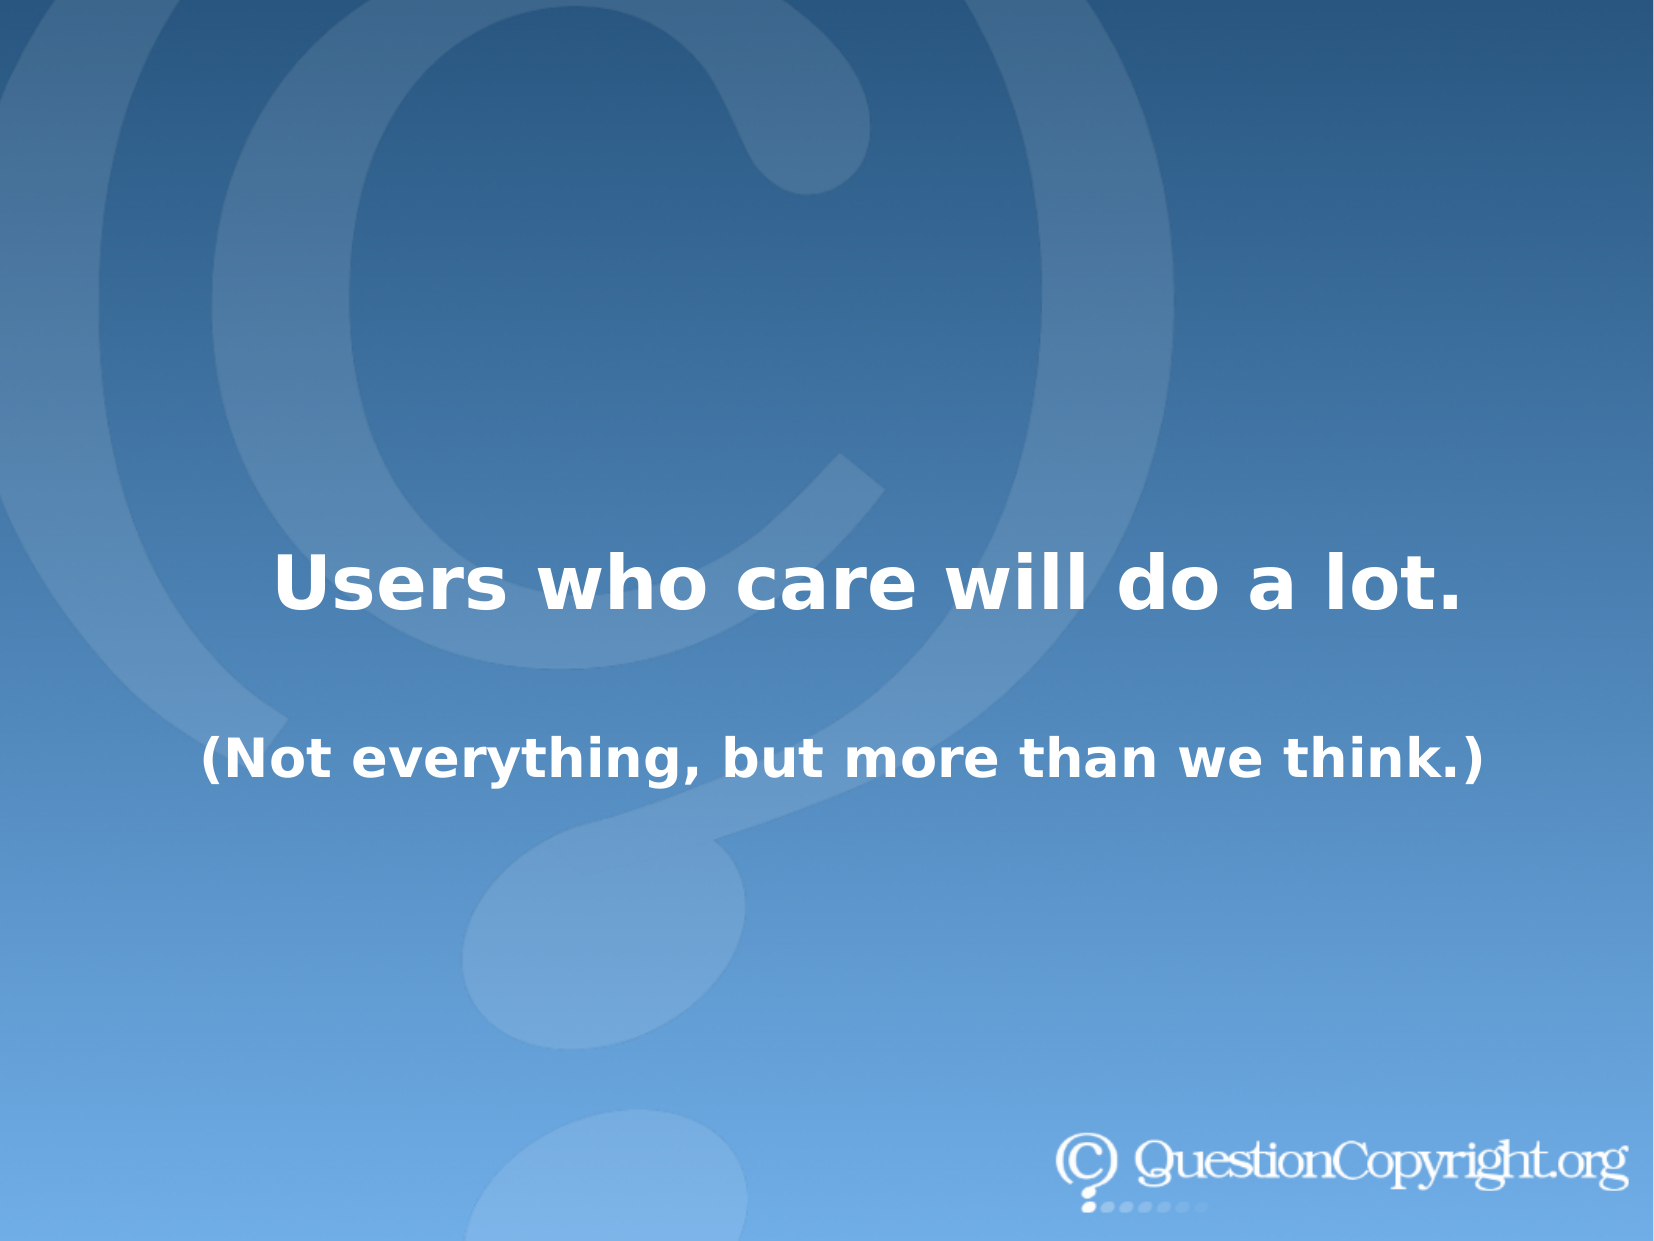

Users who care will do a lot.
(Not everything, but more than we think.)